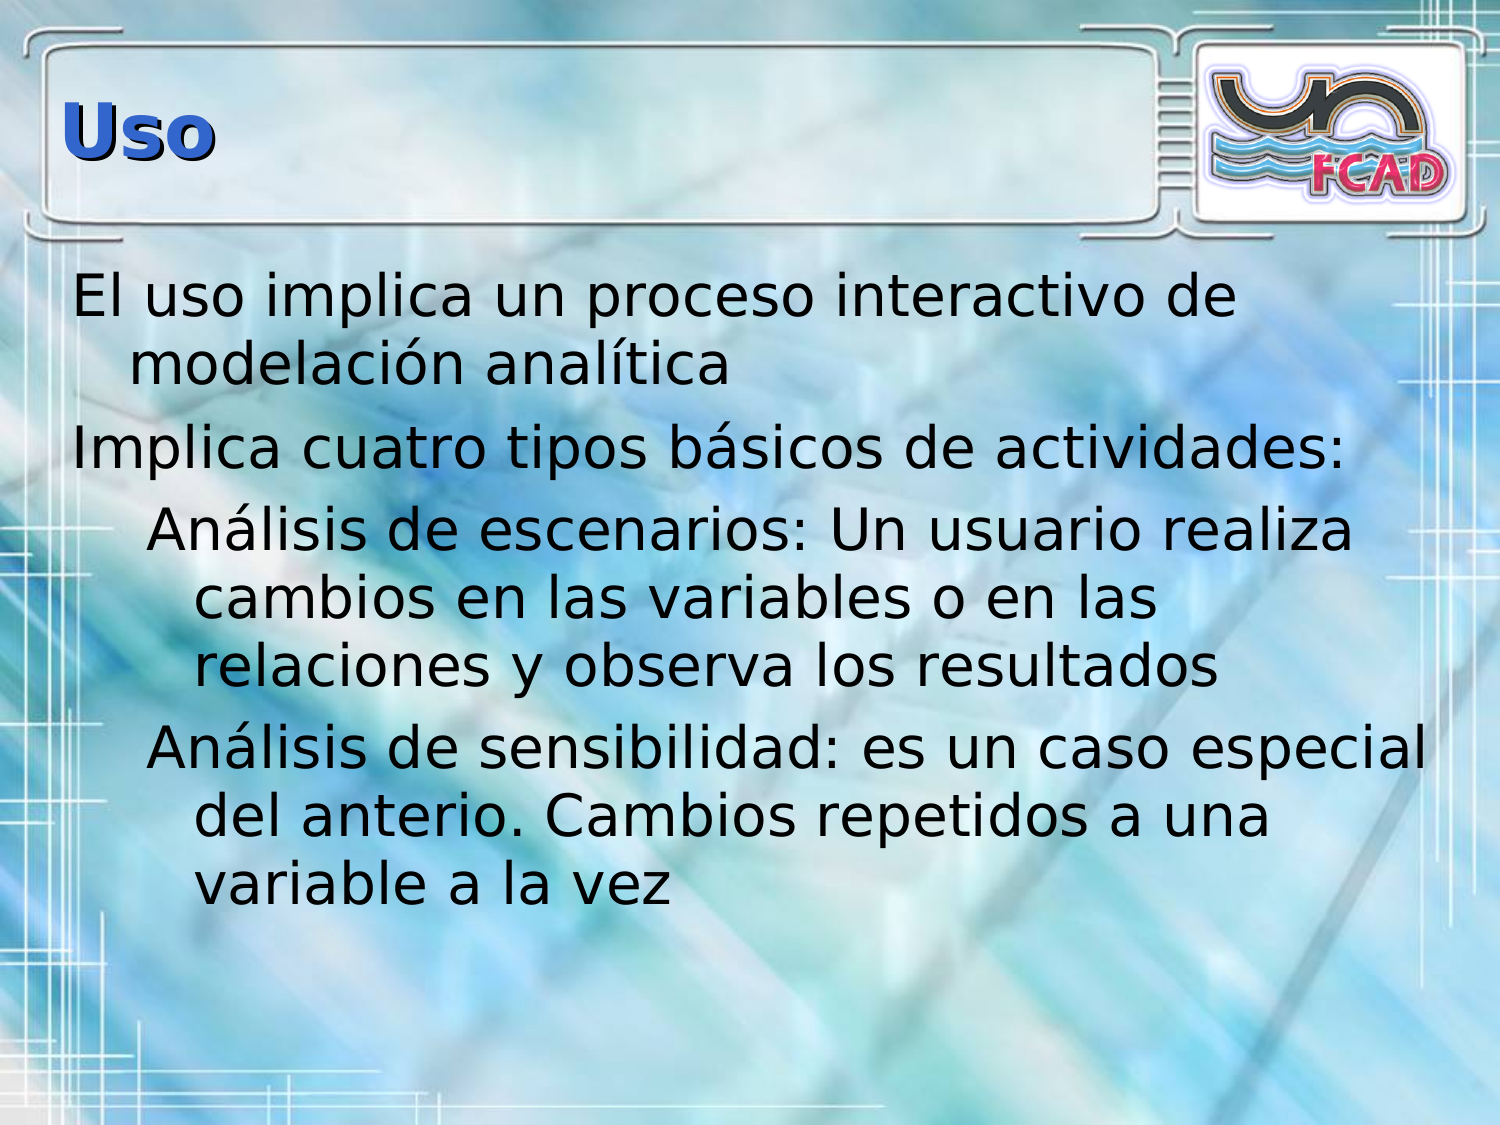

# Uso
El uso implica un proceso interactivo de modelación analítica
Implica cuatro tipos básicos de actividades:
Análisis de escenarios: Un usuario realiza cambios en las variables o en las relaciones y observa los resultados
Análisis de sensibilidad: es un caso especial del anterio. Cambios repetidos a una variable a la vez